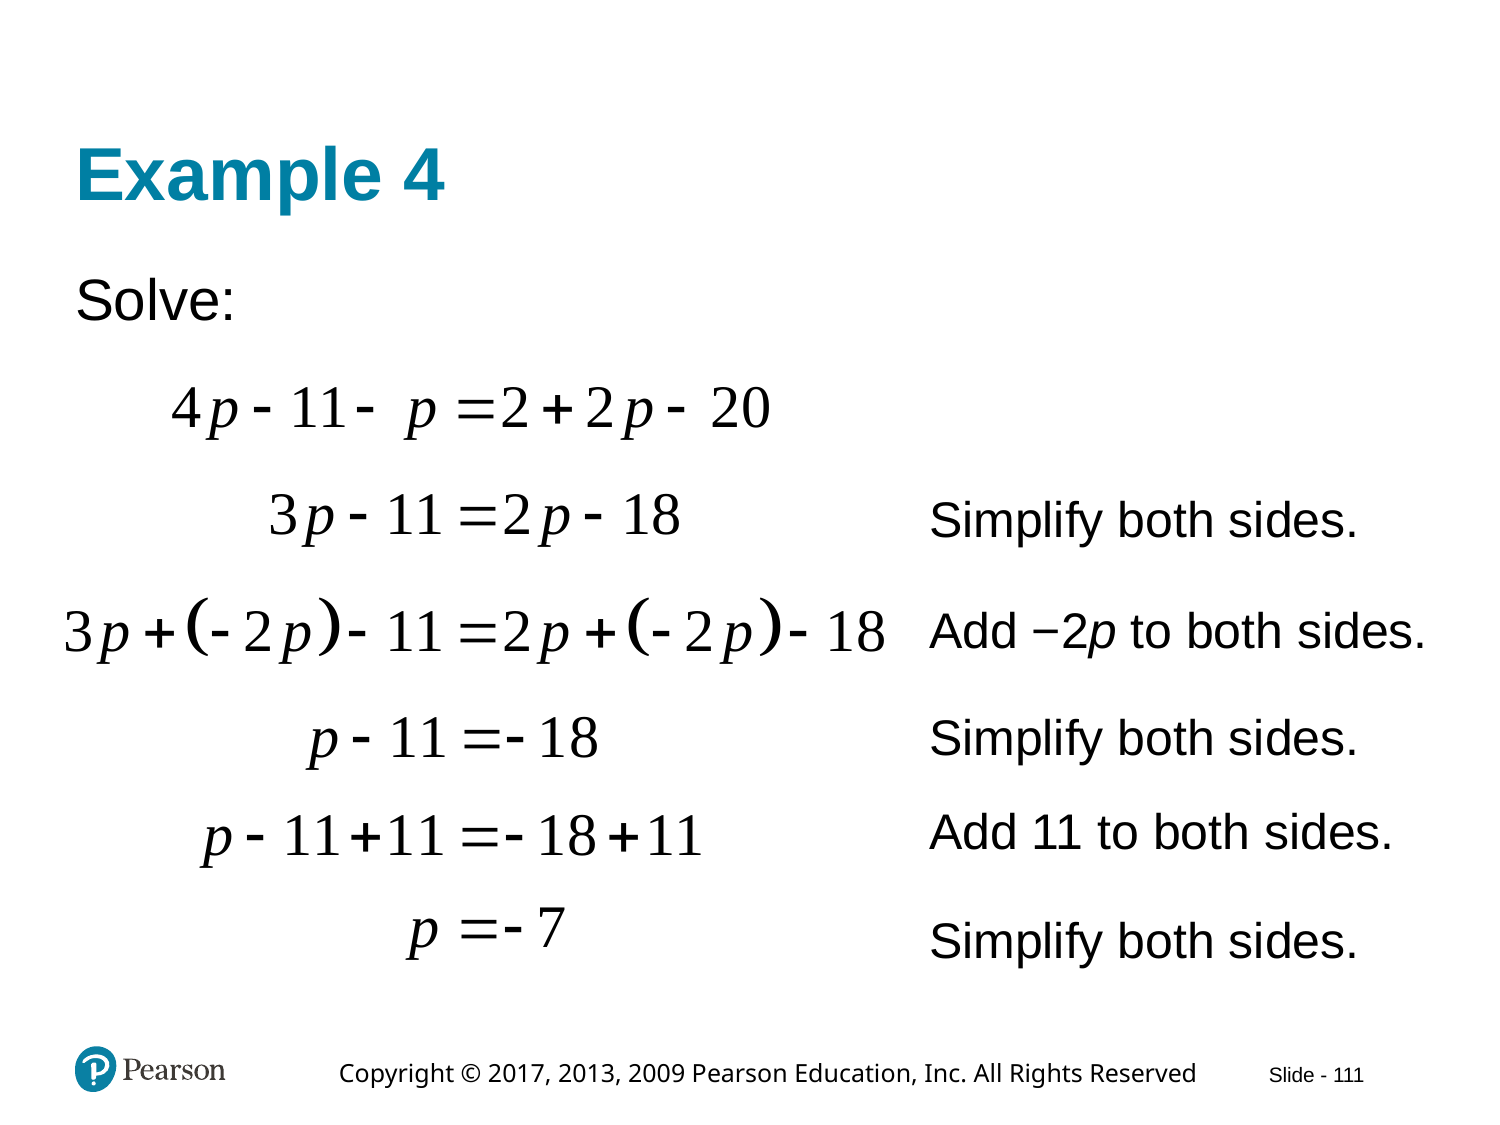

# Example 4
Solve:
Simplify both sides.
Add −2p to both sides.
Simplify both sides.
Add 11 to both sides.
Simplify both sides.